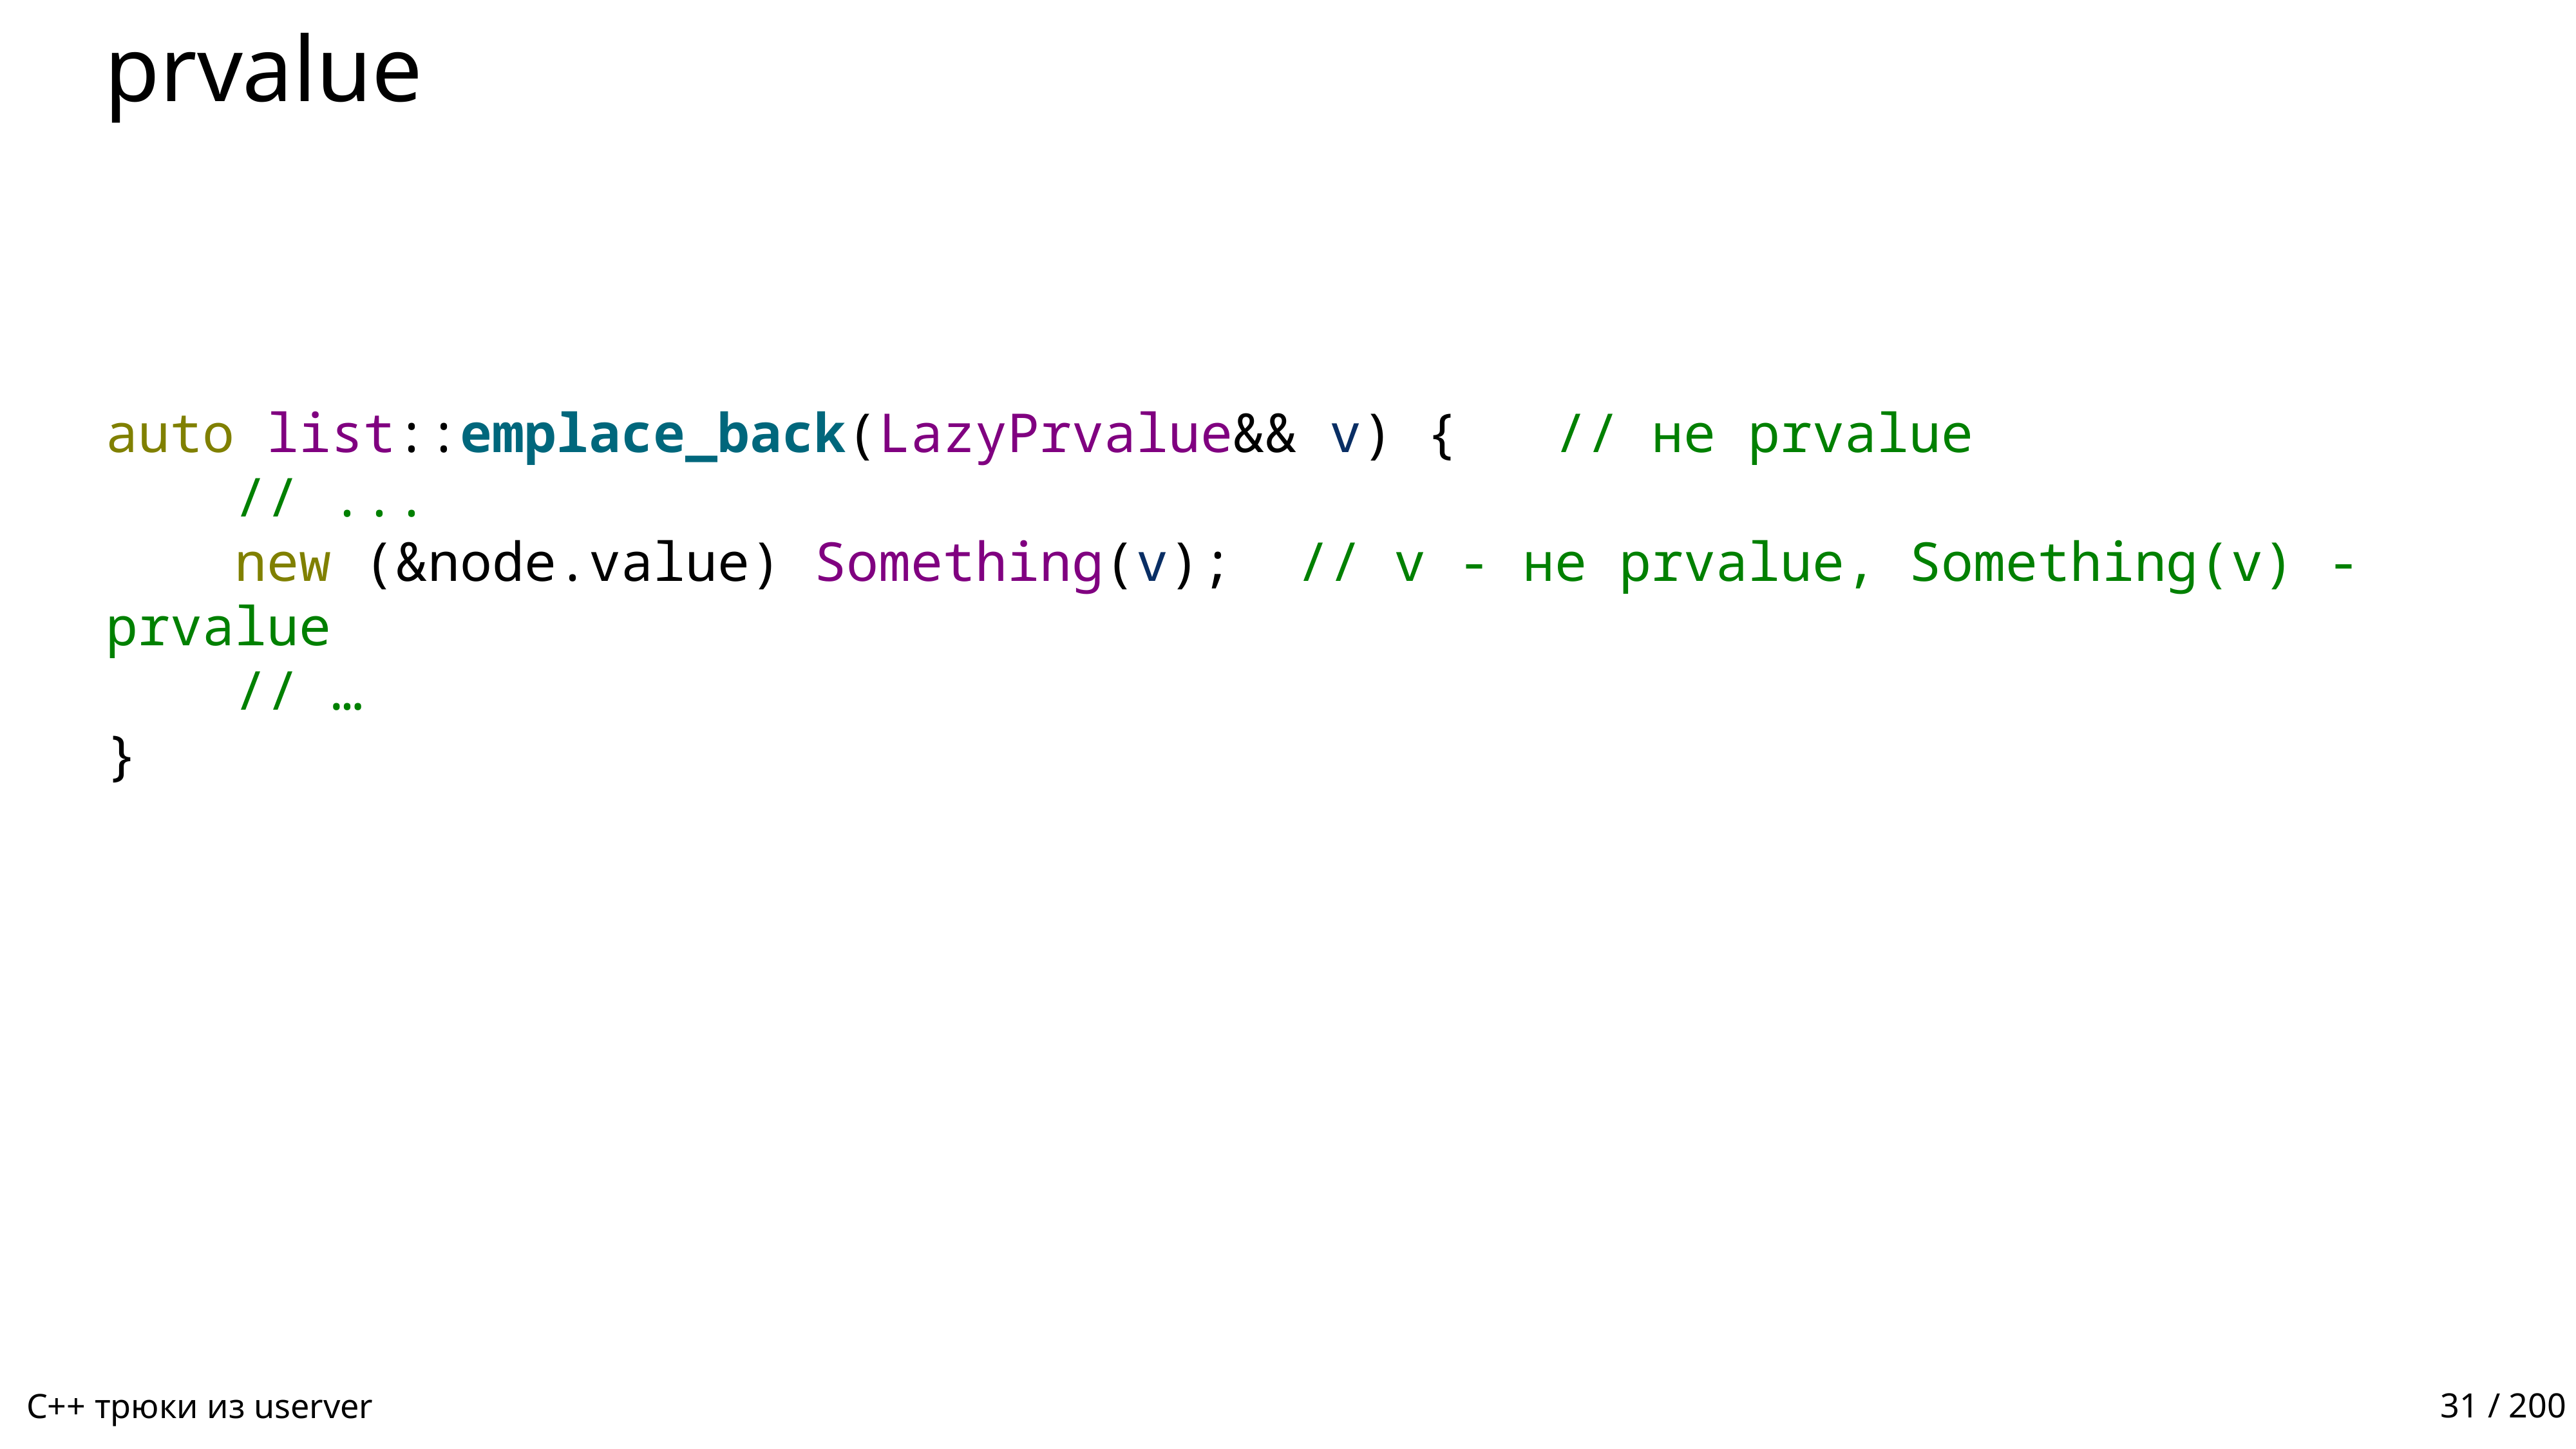

prvalue
# auto list::emplace_back(LazyPrvalue&& v) { // не prvalue
 // ...
 new (&node.value) Something(v); // v - не prvalue, Something(v) - prvalue
 // …
}
C++ трюки из userver